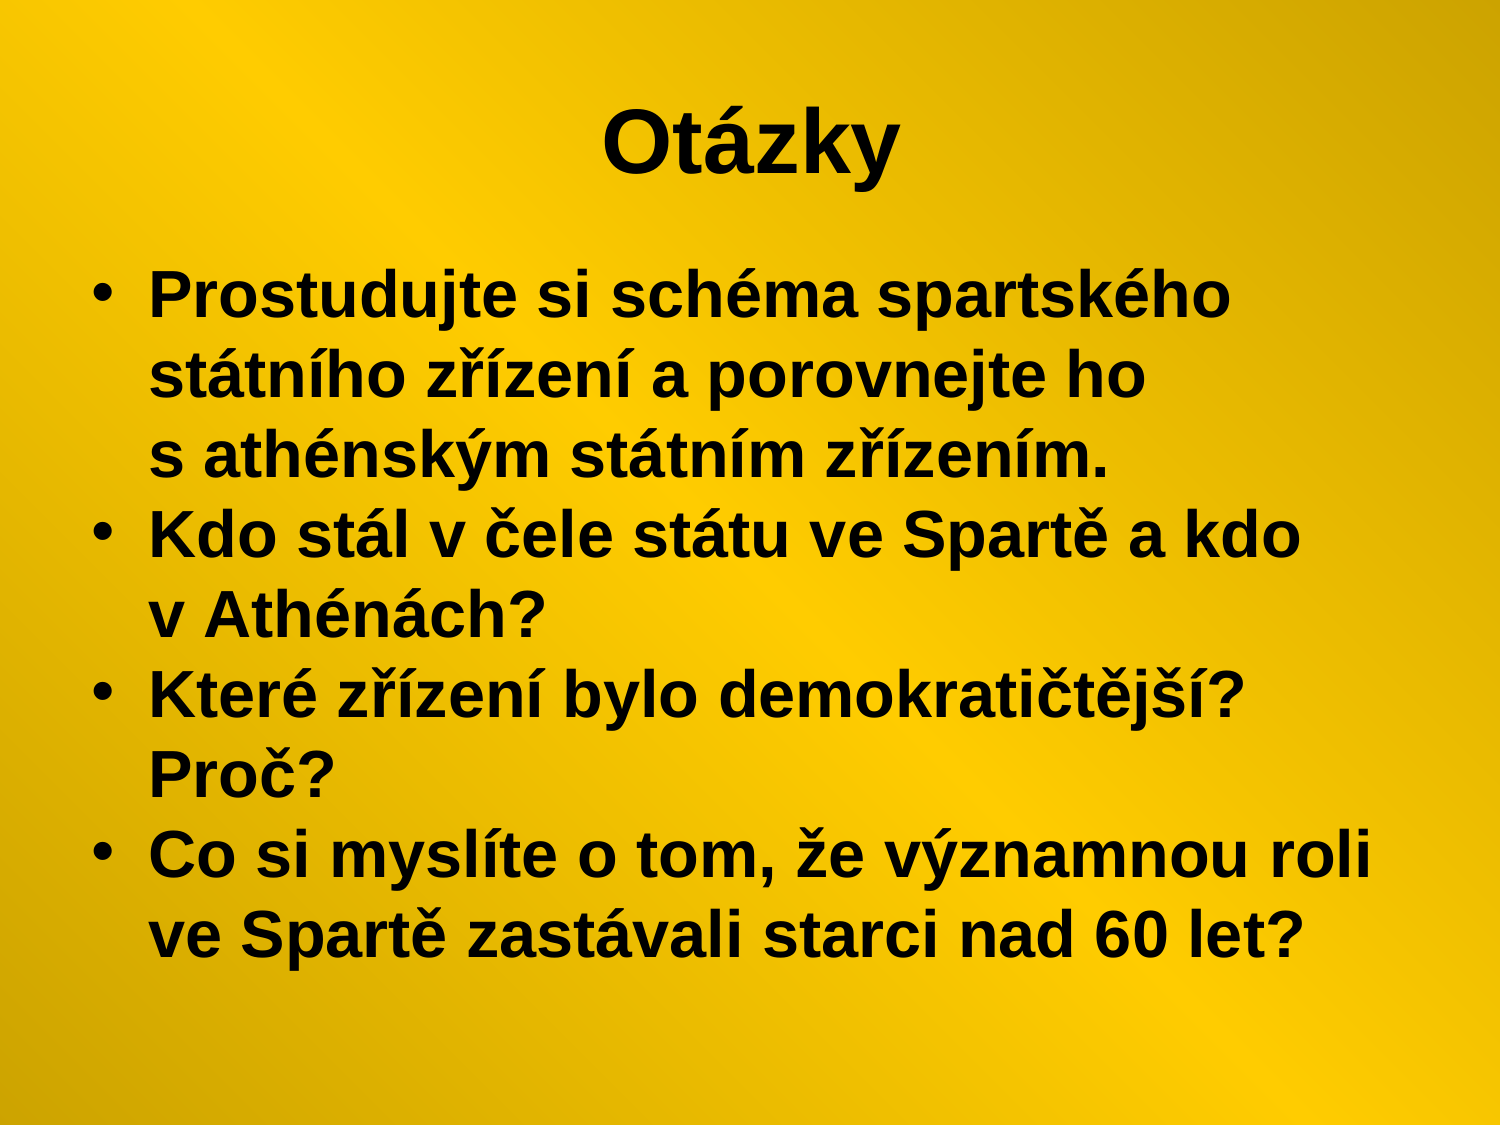

# Otázky
Prostudujte si schéma spartského státního zřízení a porovnejte ho
	s athénským státním zřízením.
Kdo stál v čele státu ve Spartě a kdo
v Athénách?
Které zřízení bylo demokratičtější? Proč?
Co si myslíte o tom, že významnou roli ve Spartě zastávali starci nad 60 let?